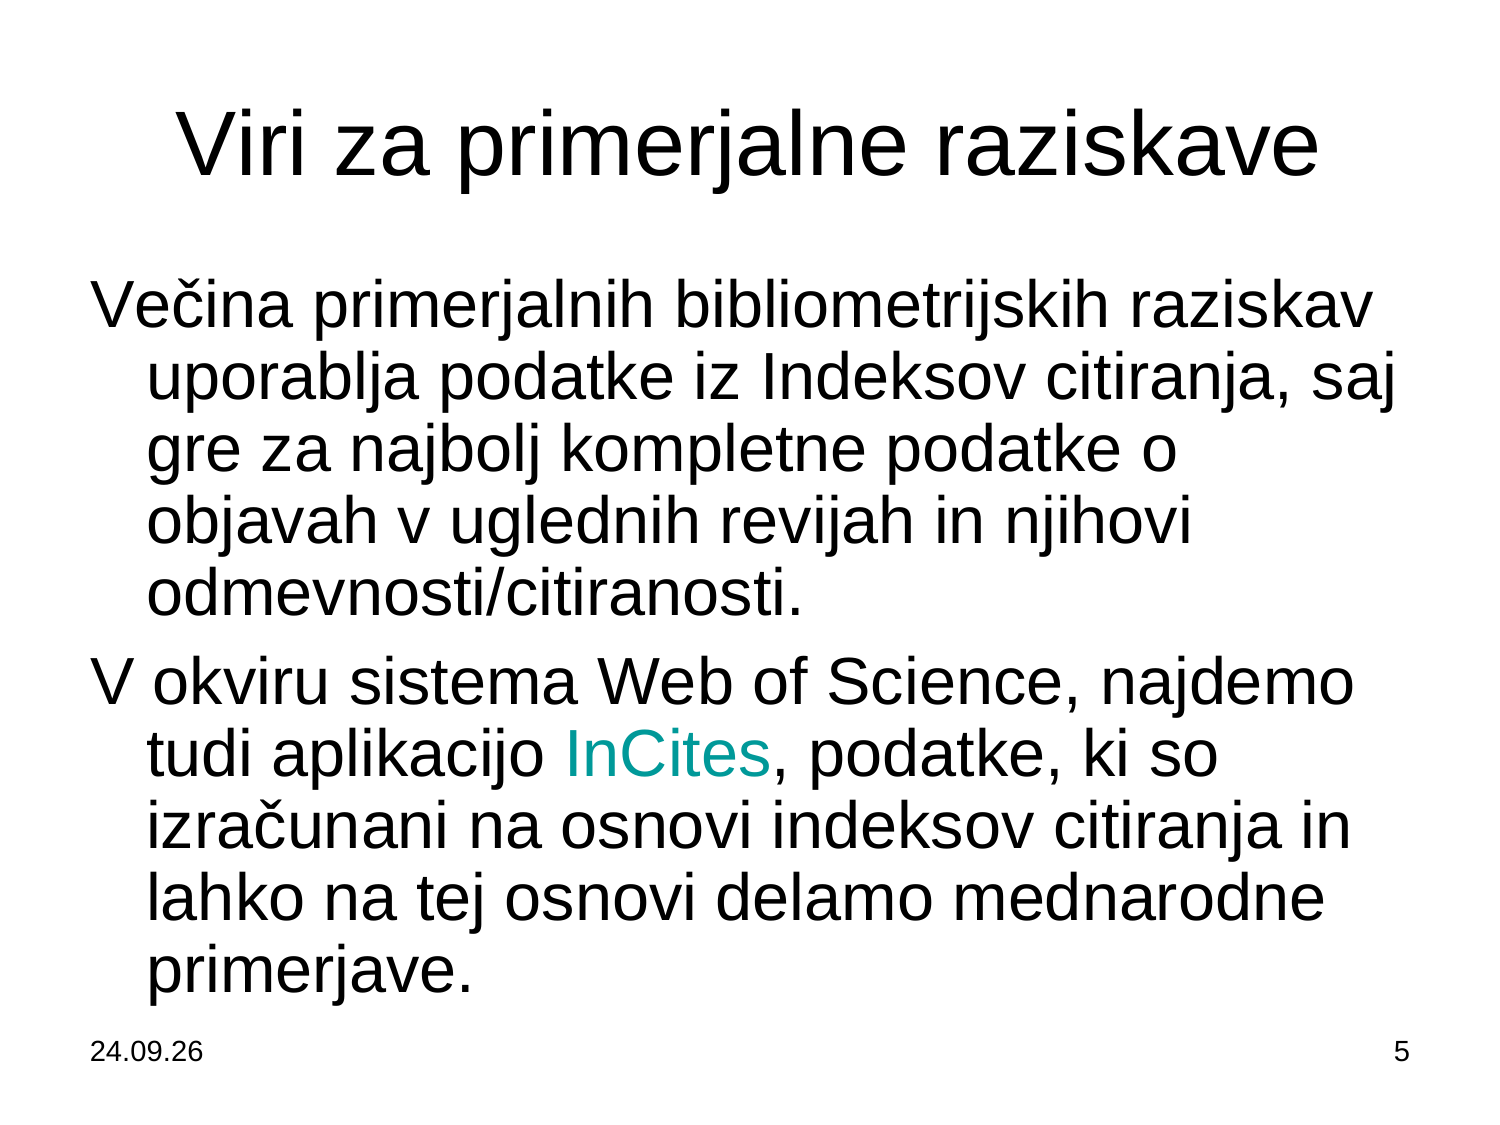

# Viri za primerjalne raziskave
Večina primerjalnih bibliometrijskih raziskav uporablja podatke iz Indeksov citiranja, saj gre za najbolj kompletne podatke o objavah v uglednih revijah in njihovi odmevnosti/citiranosti.
V okviru sistema Web of Science, najdemo tudi aplikacijo InCites, podatke, ki so izračunani na osnovi indeksov citiranja in lahko na tej osnovi delamo mednarodne primerjave.